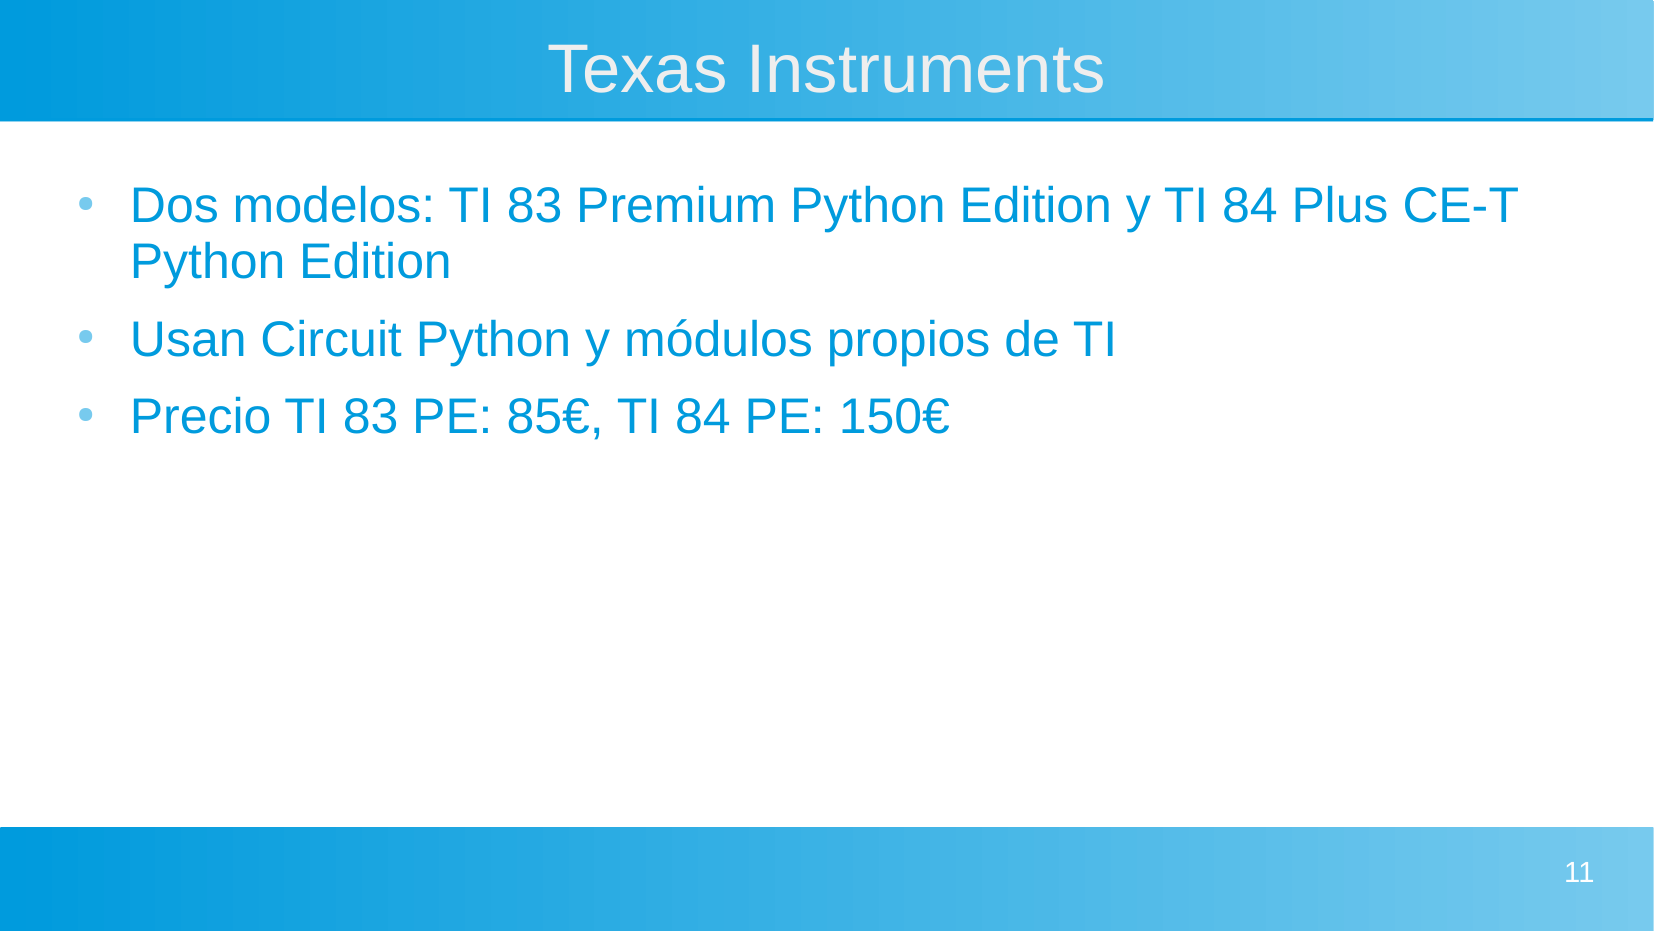

# Texas Instruments
Dos modelos: TI 83 Premium Python Edition y TI 84 Plus CE-T Python Edition
Usan Circuit Python y módulos propios de TI
Precio TI 83 PE: 85€, TI 84 PE: 150€
11